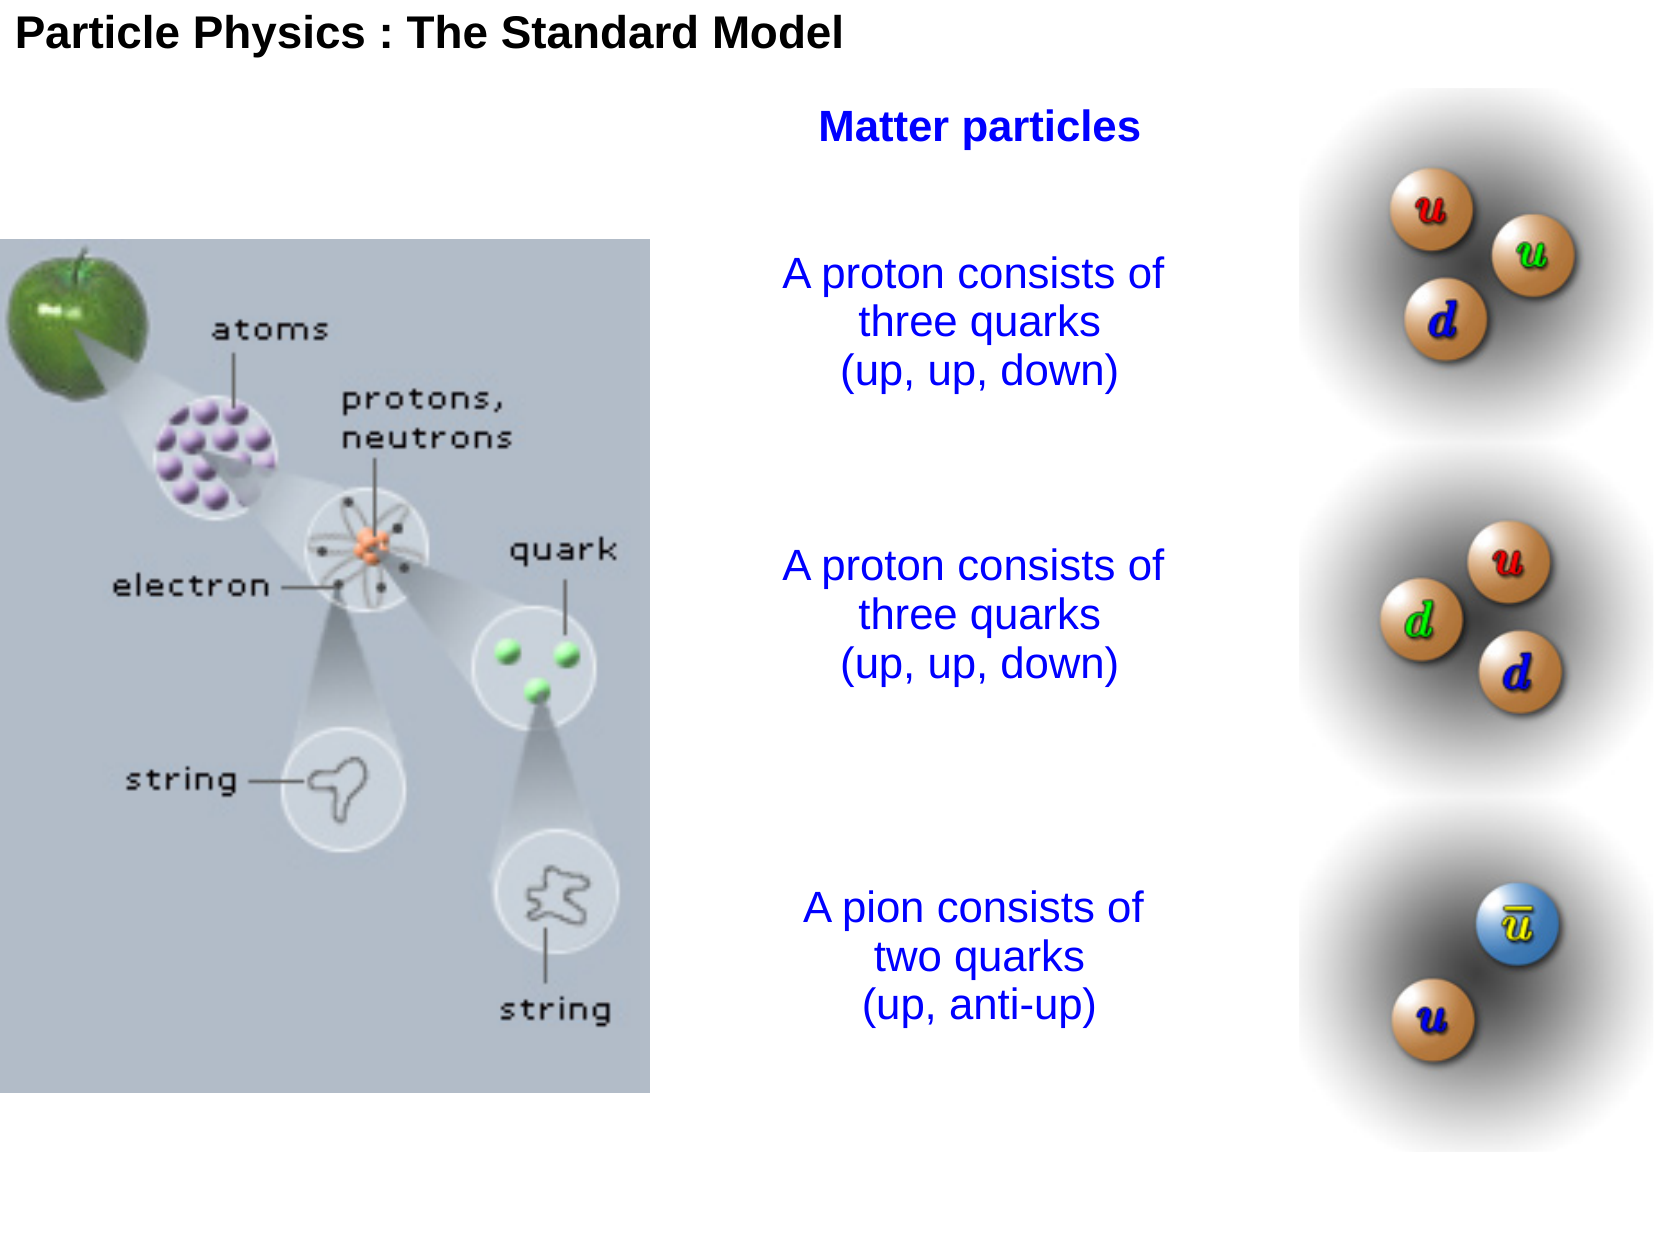

Particle Physics : The Standard Model
Matter particles
A proton consists of
three quarks
(up, up, down)
A proton consists of
three quarks
(up, up, down)
A pion consists of
two quarks
(up, anti-up)